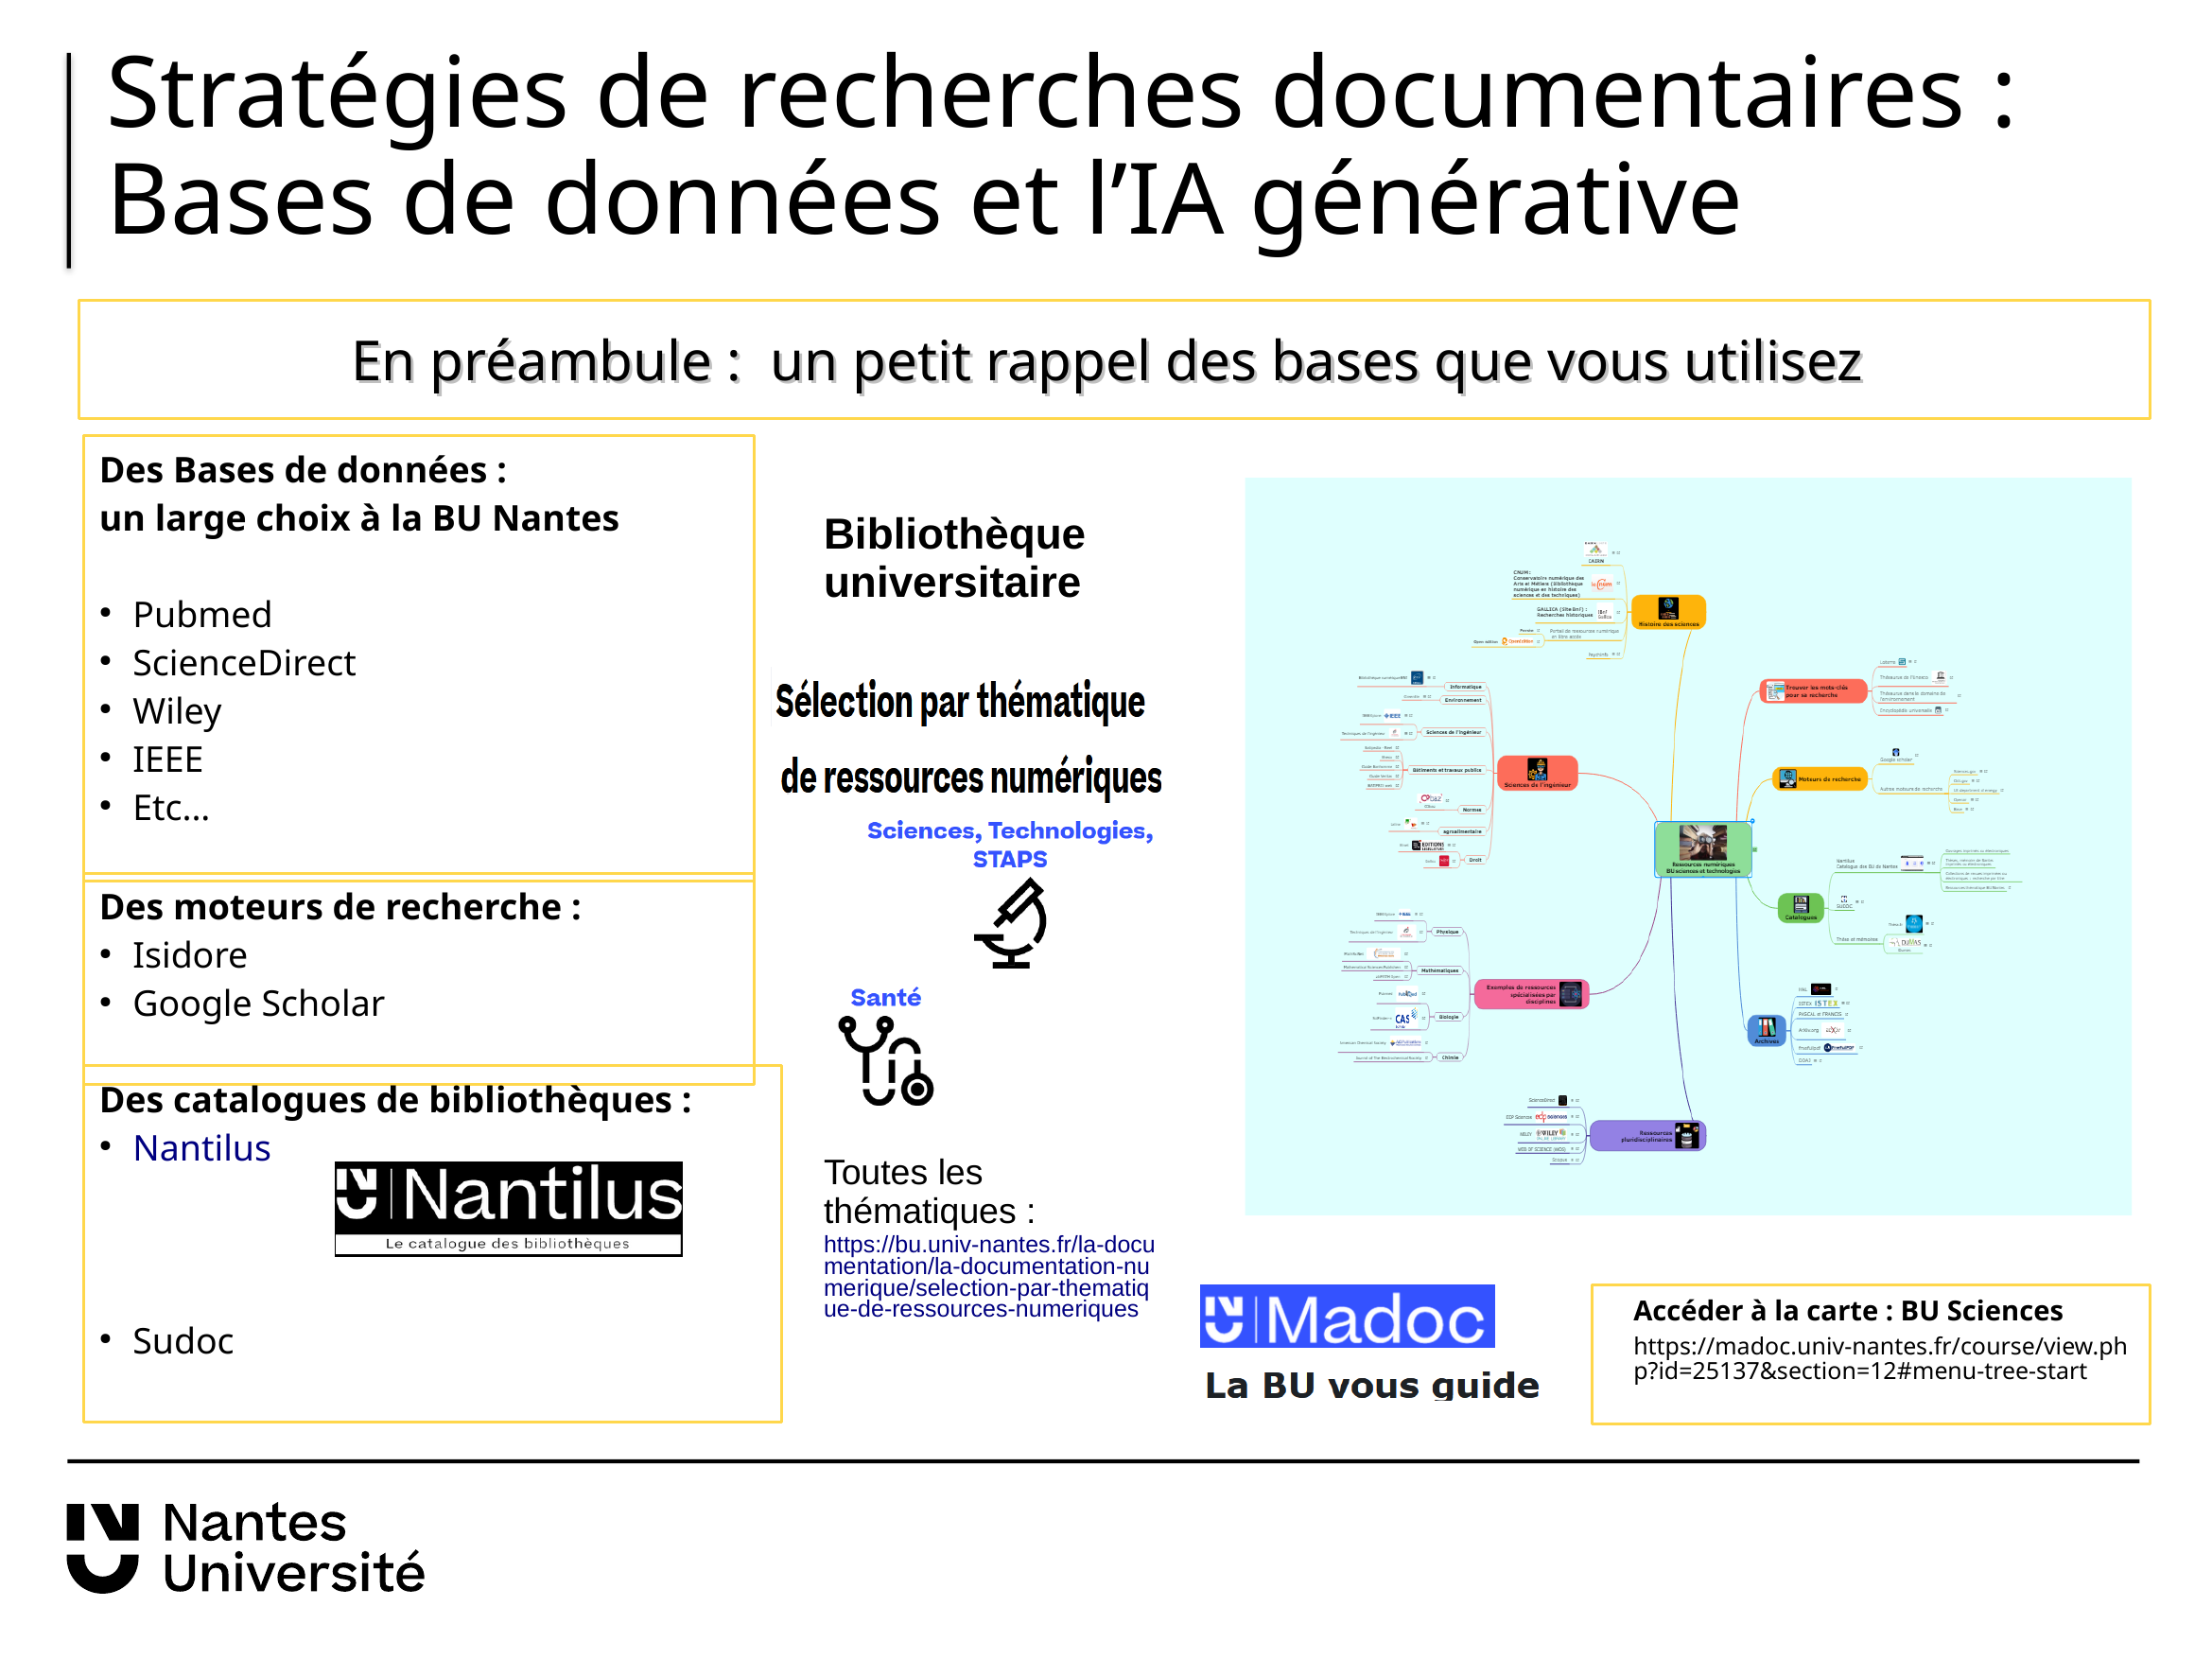

# Stratégies de recherches documentaires : Bases de données et l’IA générative
En préambule : un petit rappel des bases que vous utilisez
Des Bases de données :
un large choix à la BU Nantes
Pubmed
ScienceDirect
Wiley
IEEE
Etc...
Bibliothèque universitaire
Des moteurs de recherche :
Isidore
Google Scholar
Des catalogues de bibliothèques :
Nantilus
Sudoc
Toutes les thématiques :
https://bu.univ-nantes.fr/la-documentation/la-documentation-numerique/selection-par-thematique-de-ressources-numeriques
Accéder à la carte : BU Sciences
https://madoc.univ-nantes.fr/course/view.php?id=25137&section=12#menu-tree-start